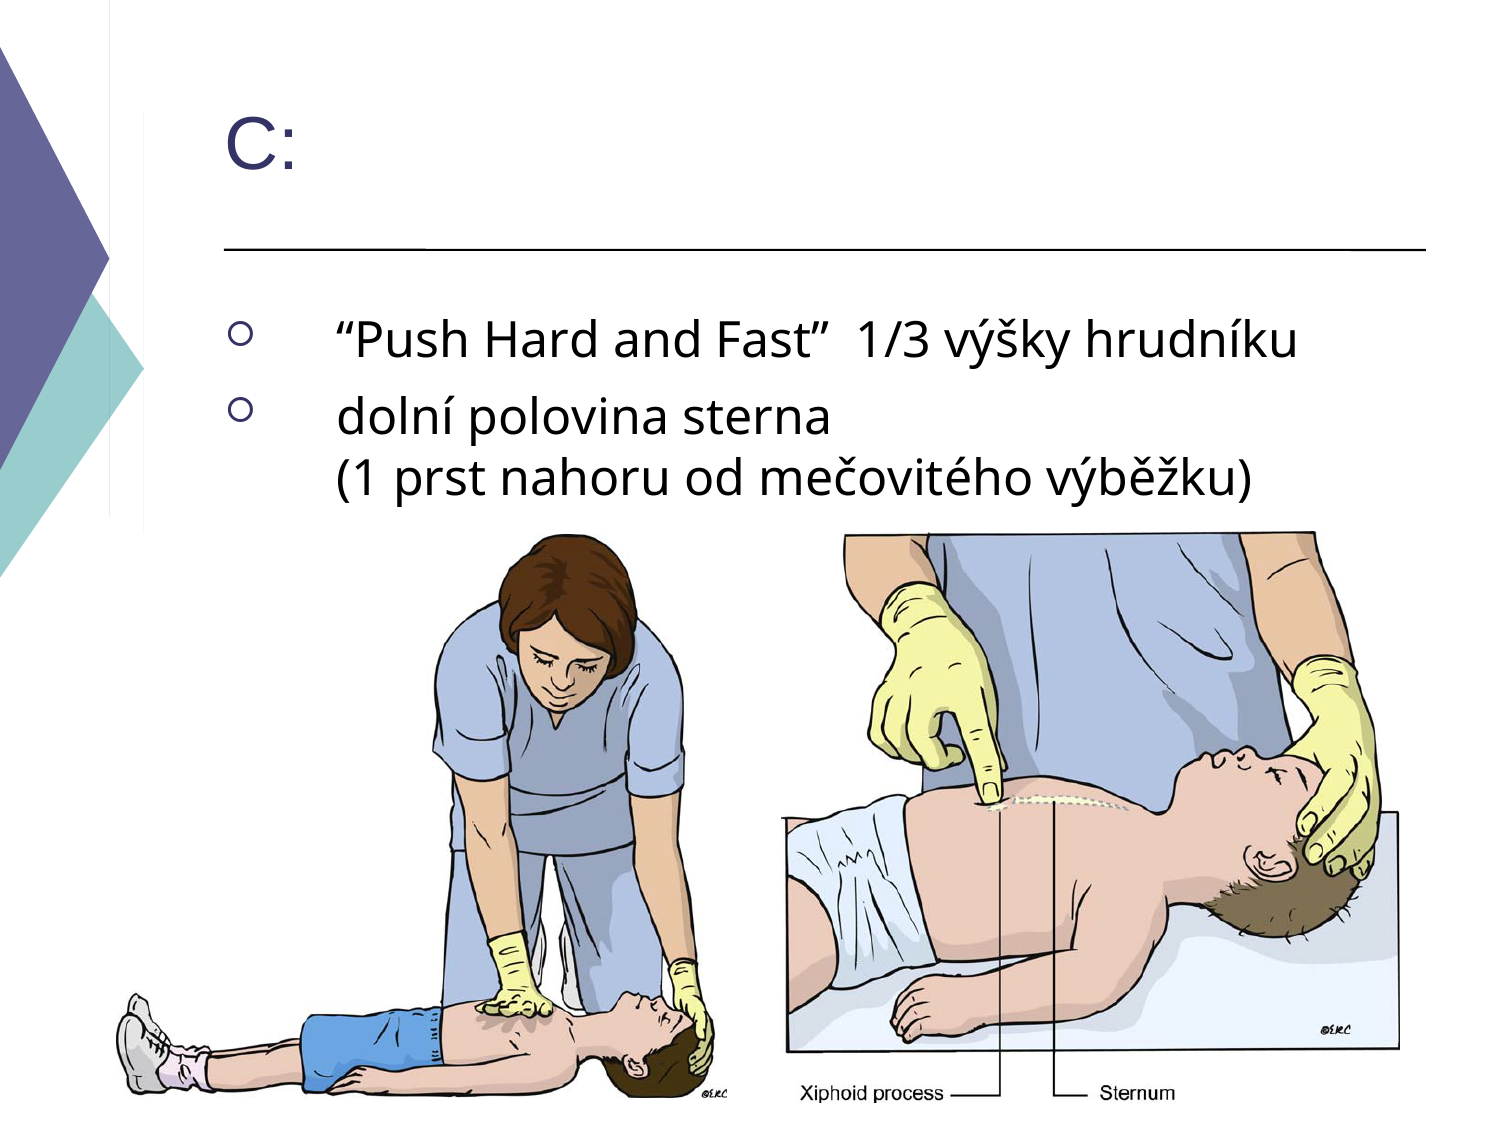

# C:
“Push Hard and Fast” 1/3 výšky hrudníku
dolní polovina sterna
(1 prst nahoru od mečovitého výběžku)